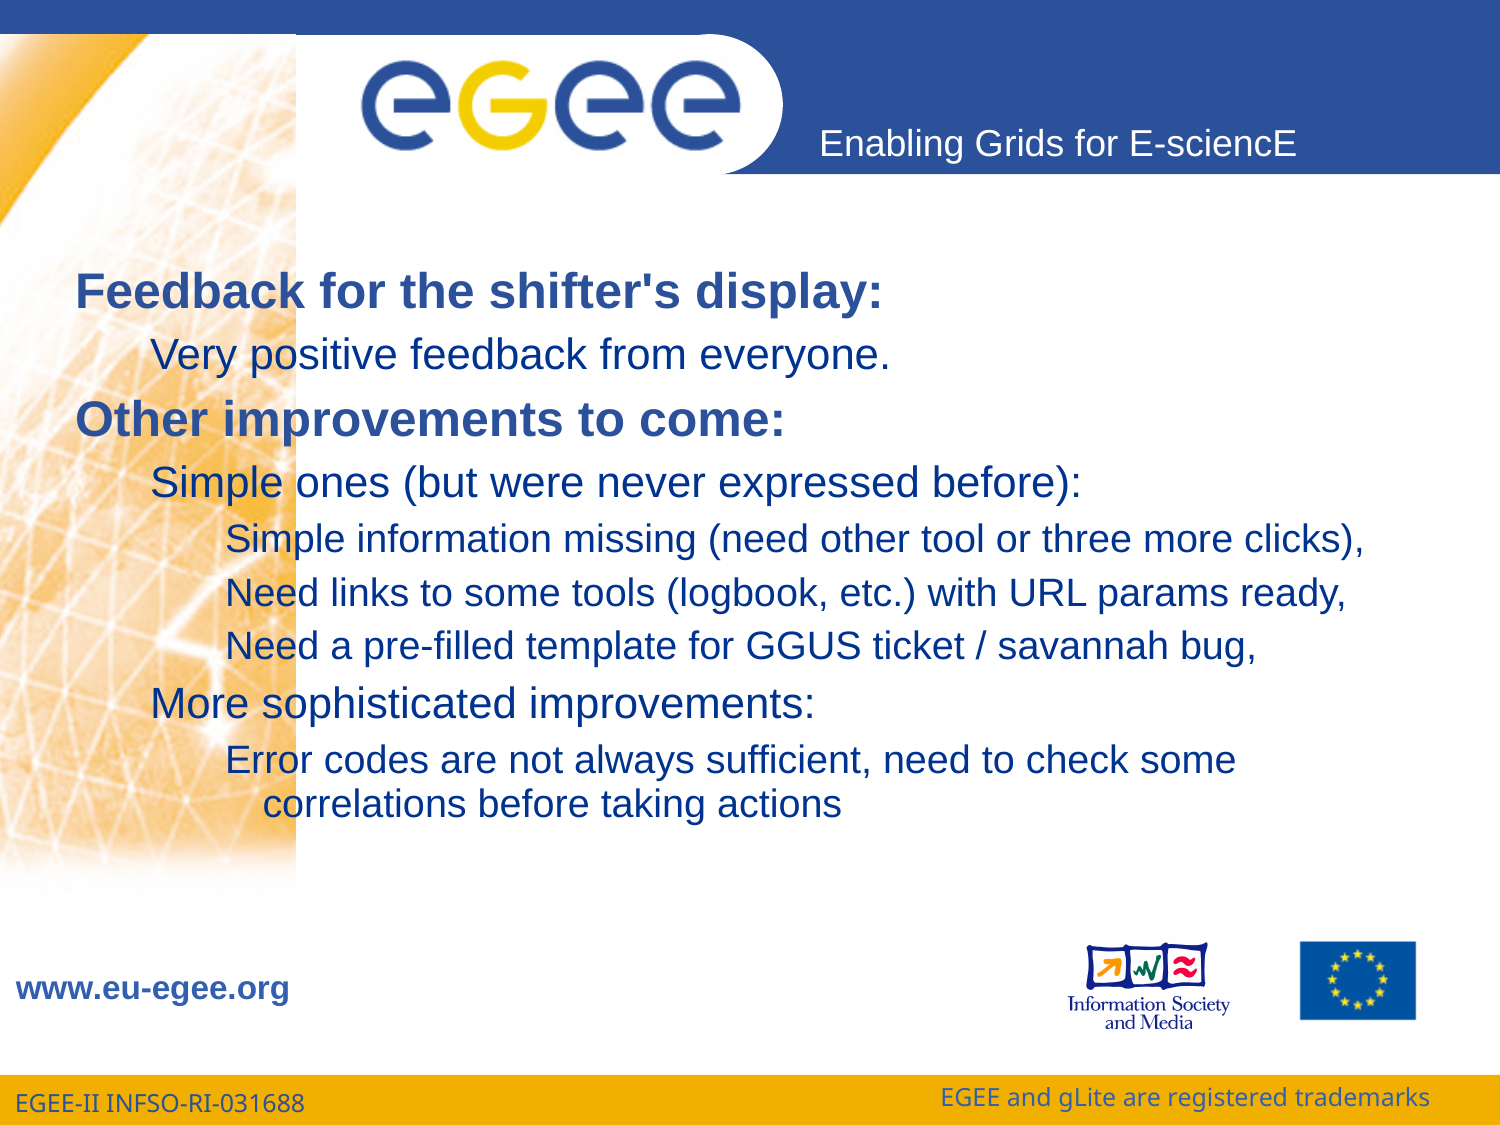

Feedback for the shifter's display:
Very positive feedback from everyone.
Other improvements to come:
Simple ones (but were never expressed before):
Simple information missing (need other tool or three more clicks),
Need links to some tools (logbook, etc.) with URL params ready,
Need a pre-filled template for GGUS ticket / savannah bug,
More sophisticated improvements:
Error codes are not always sufficient, need to check some correlations before taking actions
#